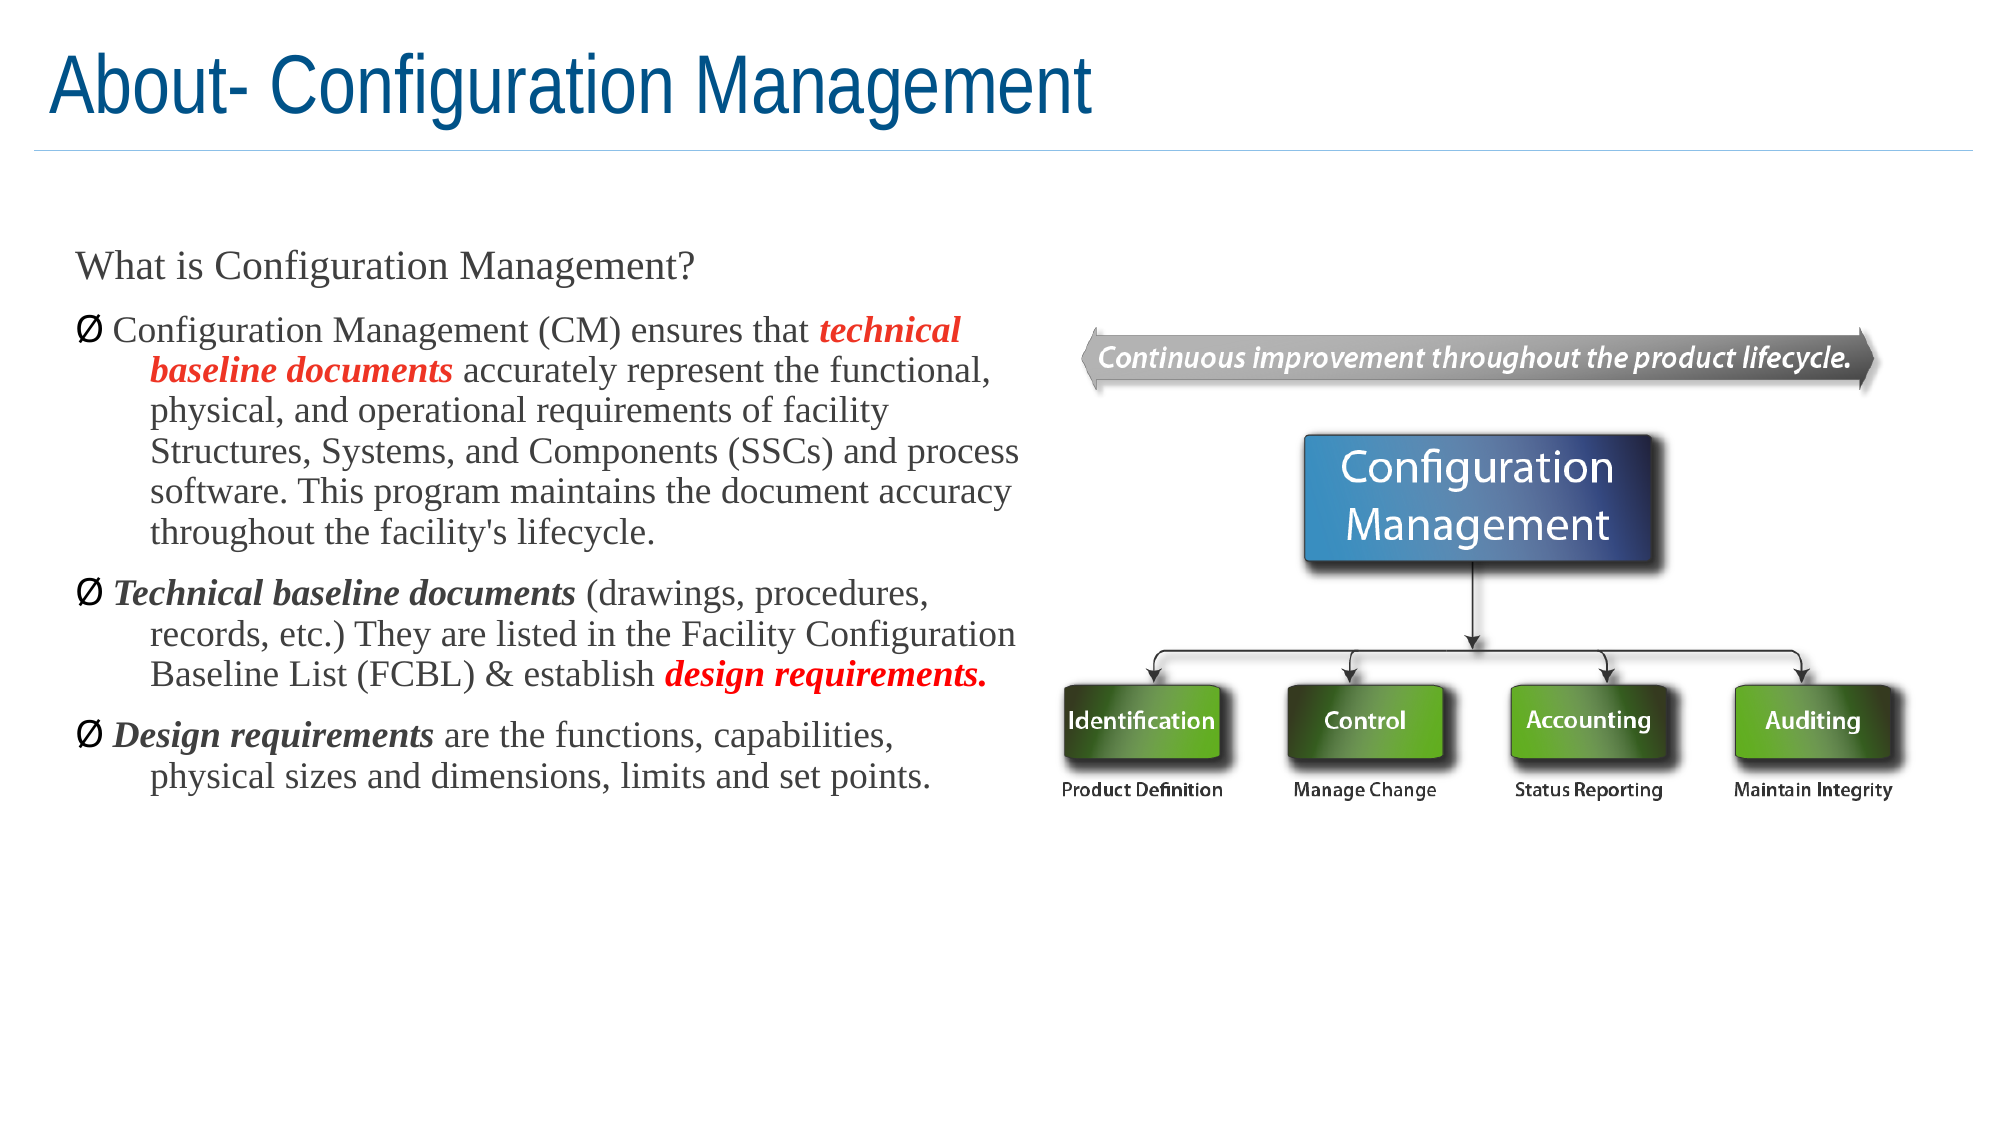

# About- Configuration Management
What is Configuration Management?
Configuration Management (CM) ensures that technical baseline documents accurately represent the functional, physical, and operational requirements of facility Structures, Systems, and Components (SSCs) and process software. This program maintains the document accuracy throughout the facility's lifecycle.
Technical baseline documents (drawings, procedures, records, etc.) They are listed in the Facility Configuration Baseline List (FCBL) & establish design requirements.
Design requirements are the functions, capabilities, physical sizes and dimensions, limits and set points.